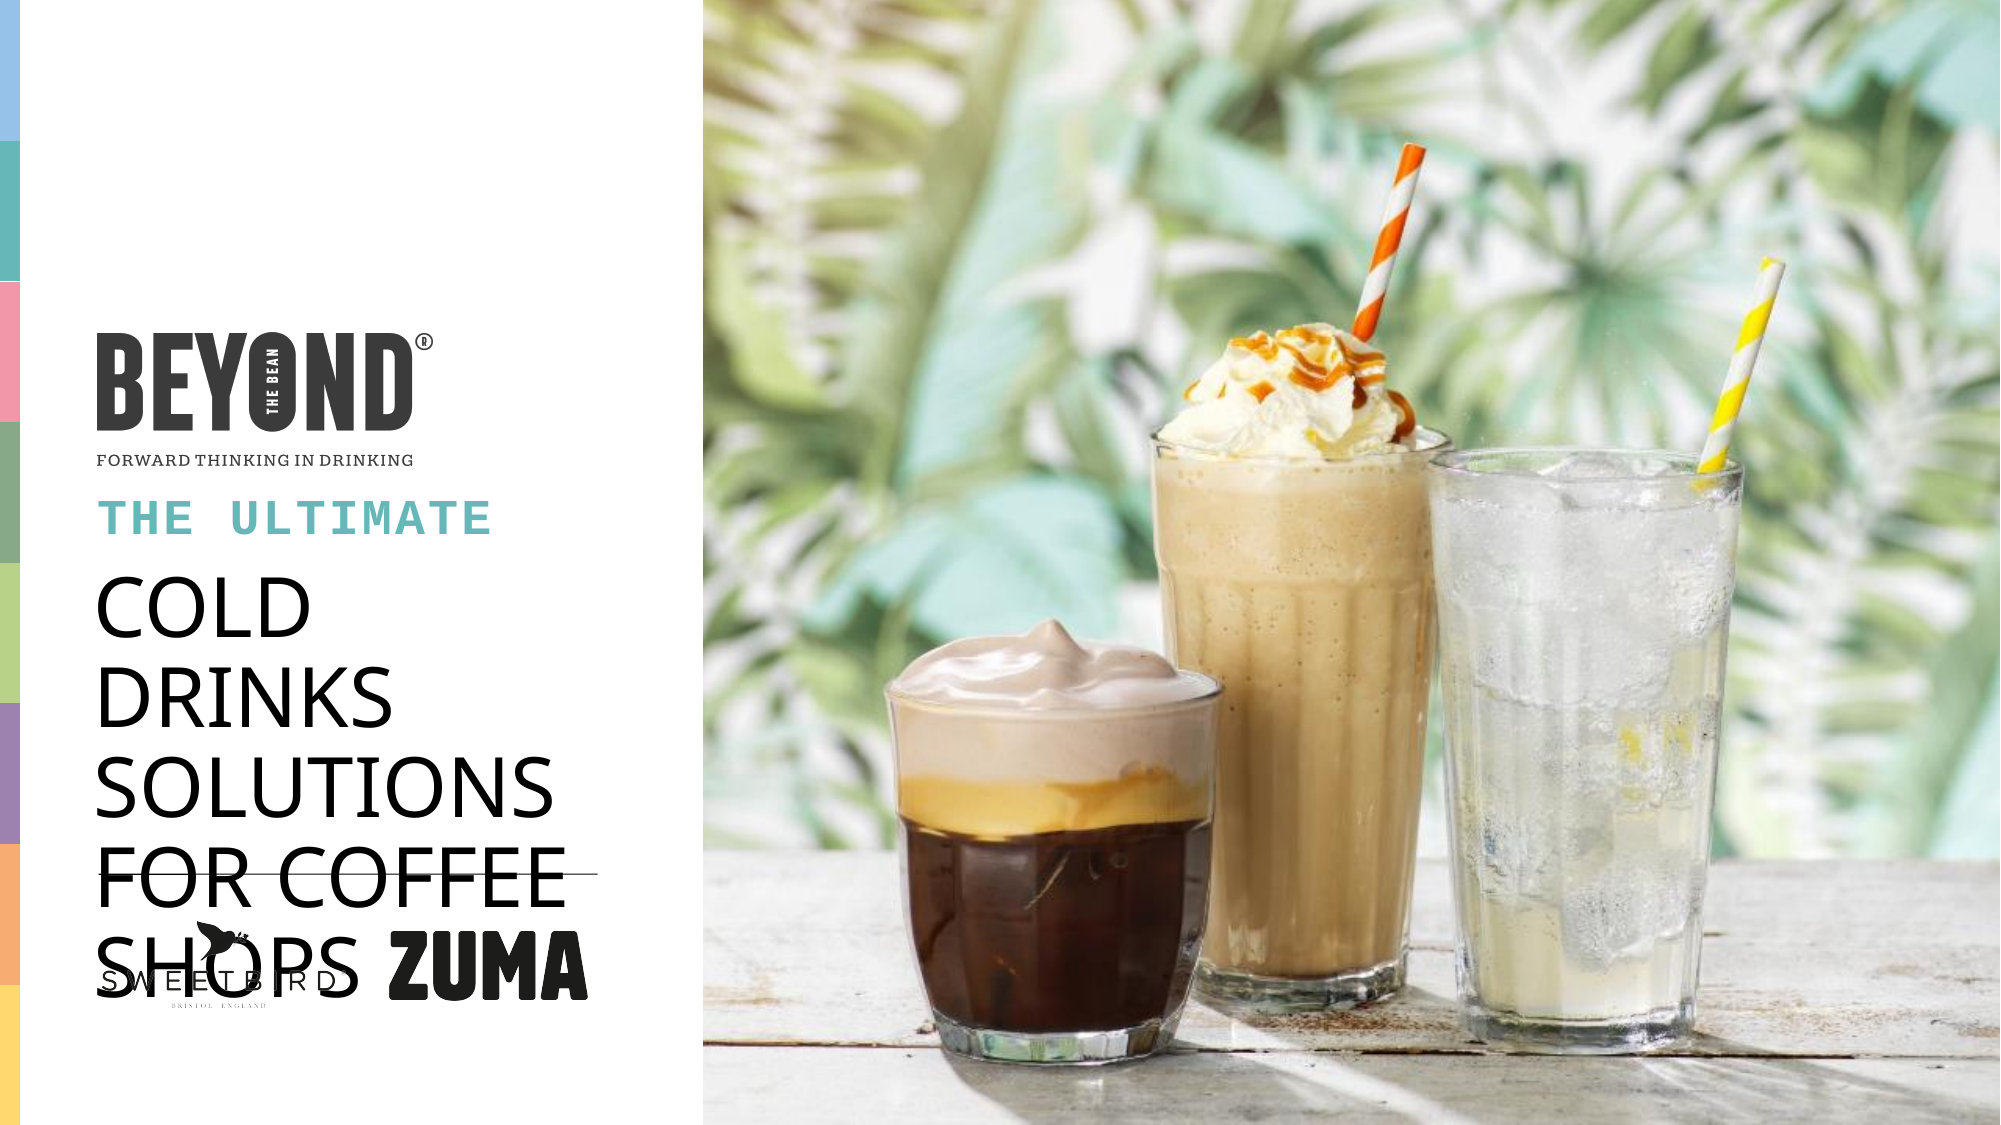

I:\Marketing\Presentations\Cold Drinks 2025
THE ULTIMATE
Cold Drinks Solutions for Coffee Shops